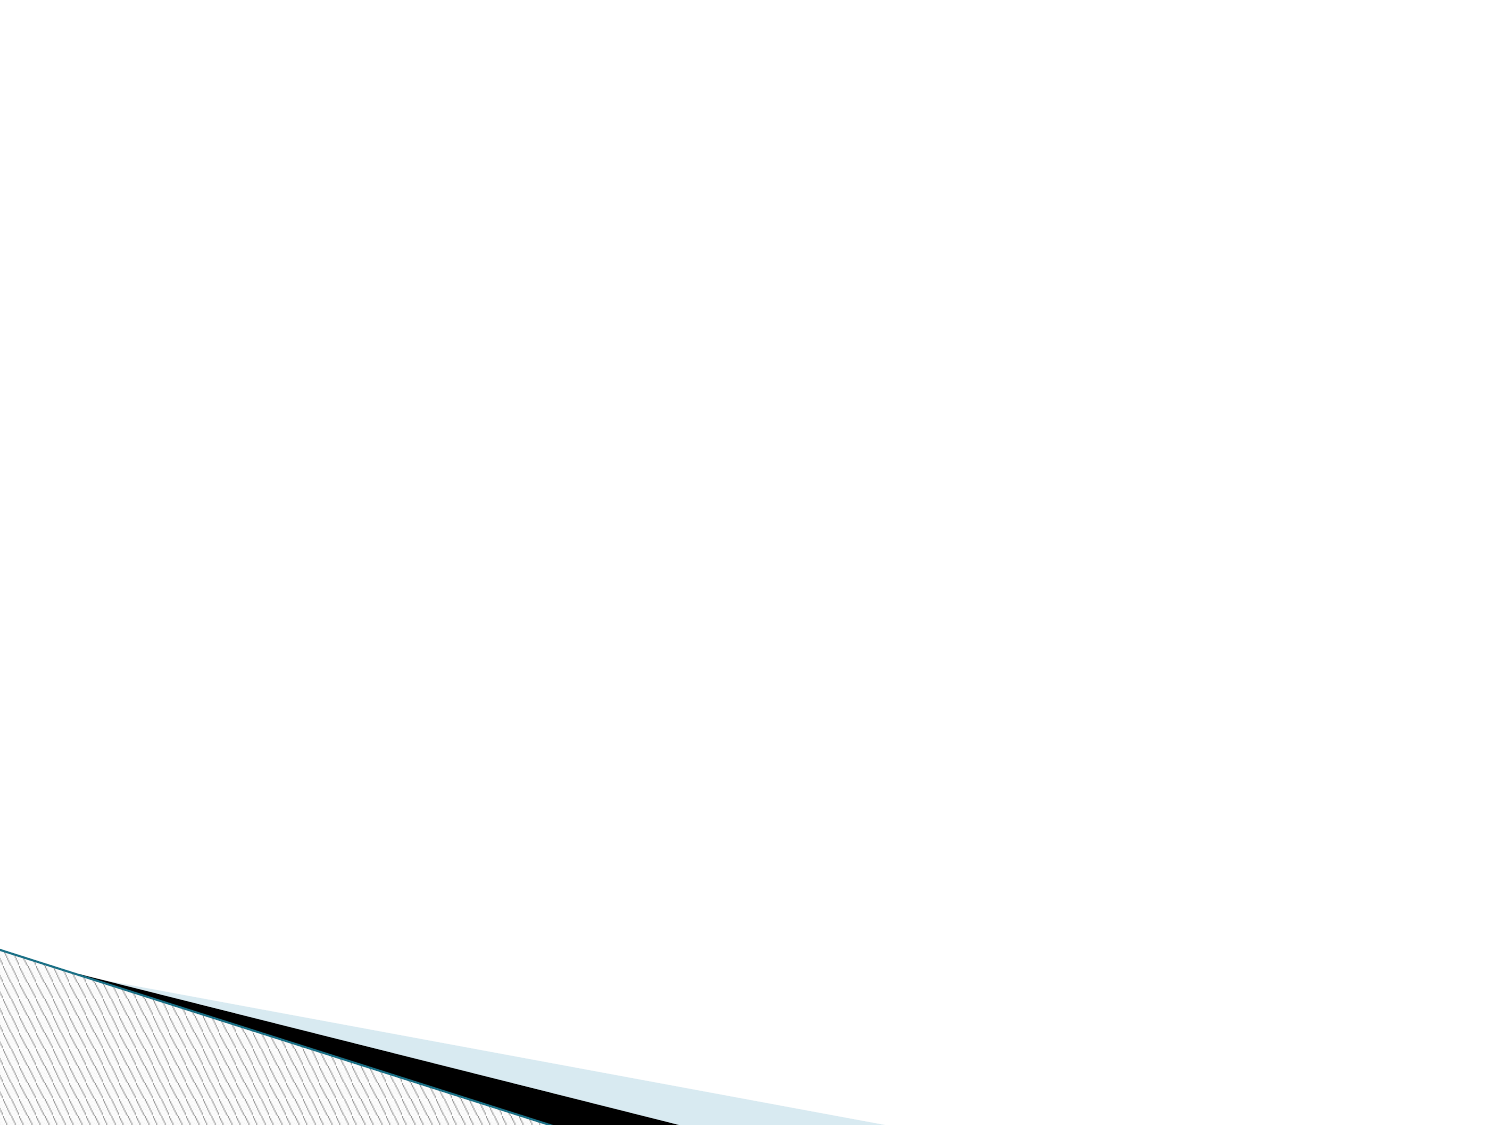

Poor corporate govenance structures
weak risk management systems
critical undercapitalization
chronic liquidity challenges
rapid expansion
engaging in non-core activities
Causes Of Bank Failures In Zimbabwe
abuse of depositor's funds
High level of non-performing loans
misrepresantation
& creative accounting